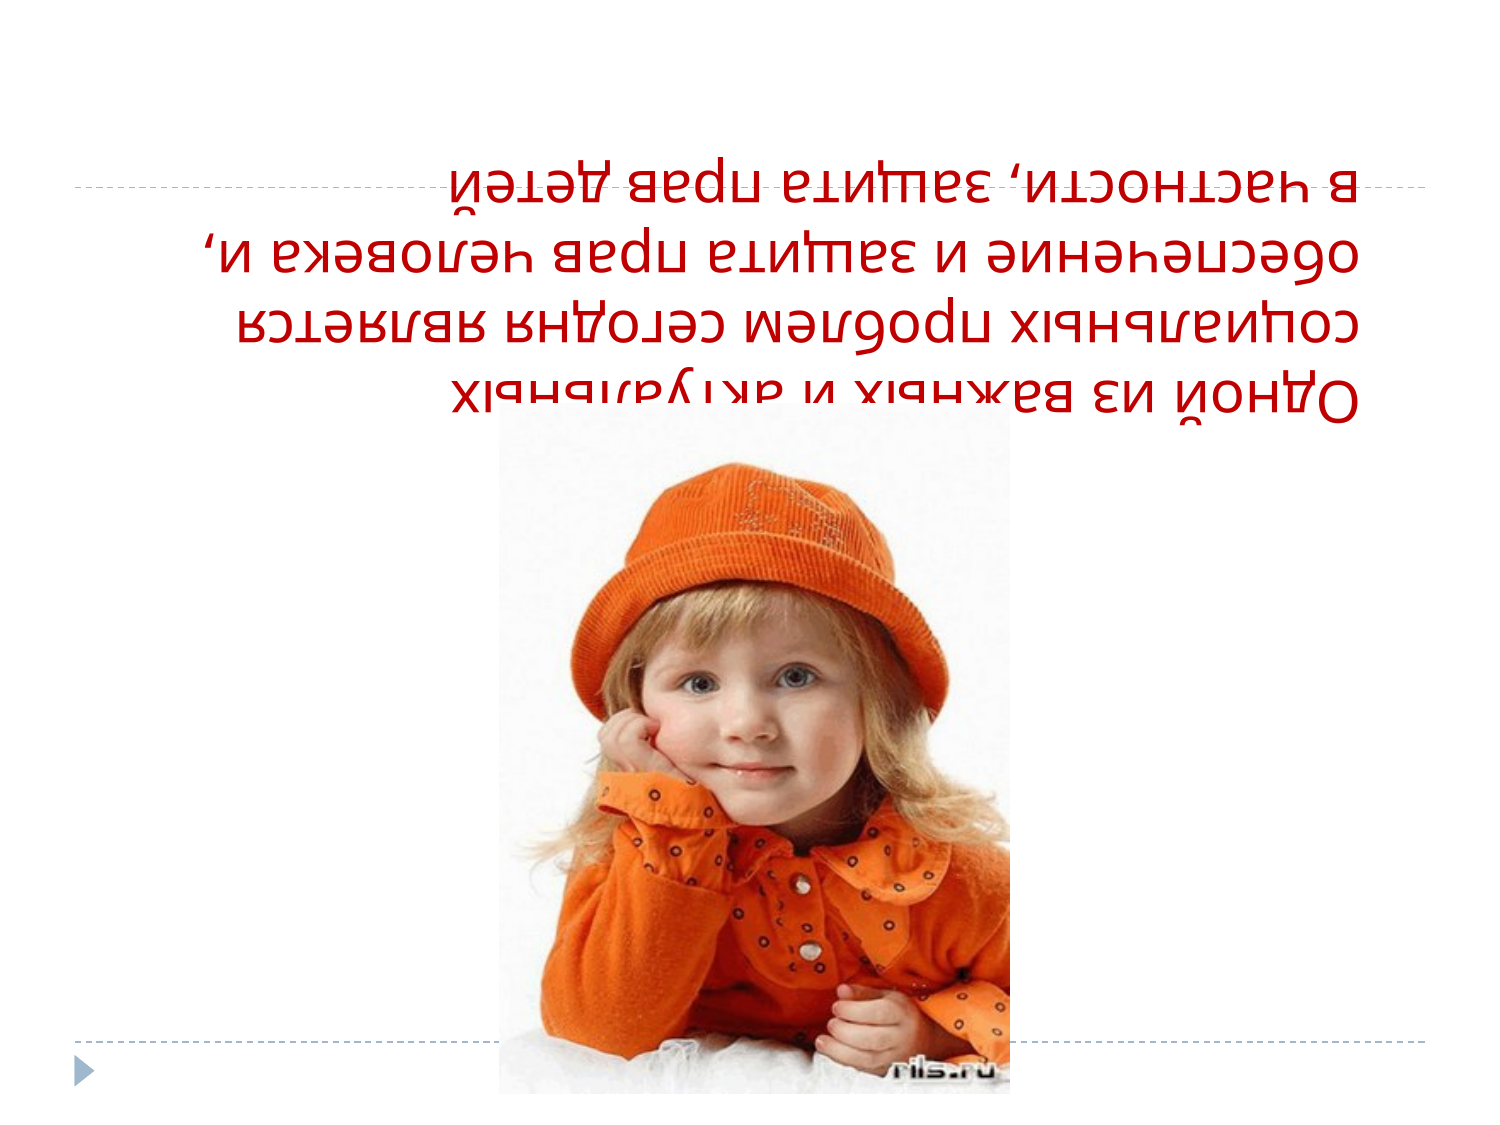

Одной из важных и актуальных социальных проблем сегодня является обеспечение и защита прав человека и, в частности, защита прав детей